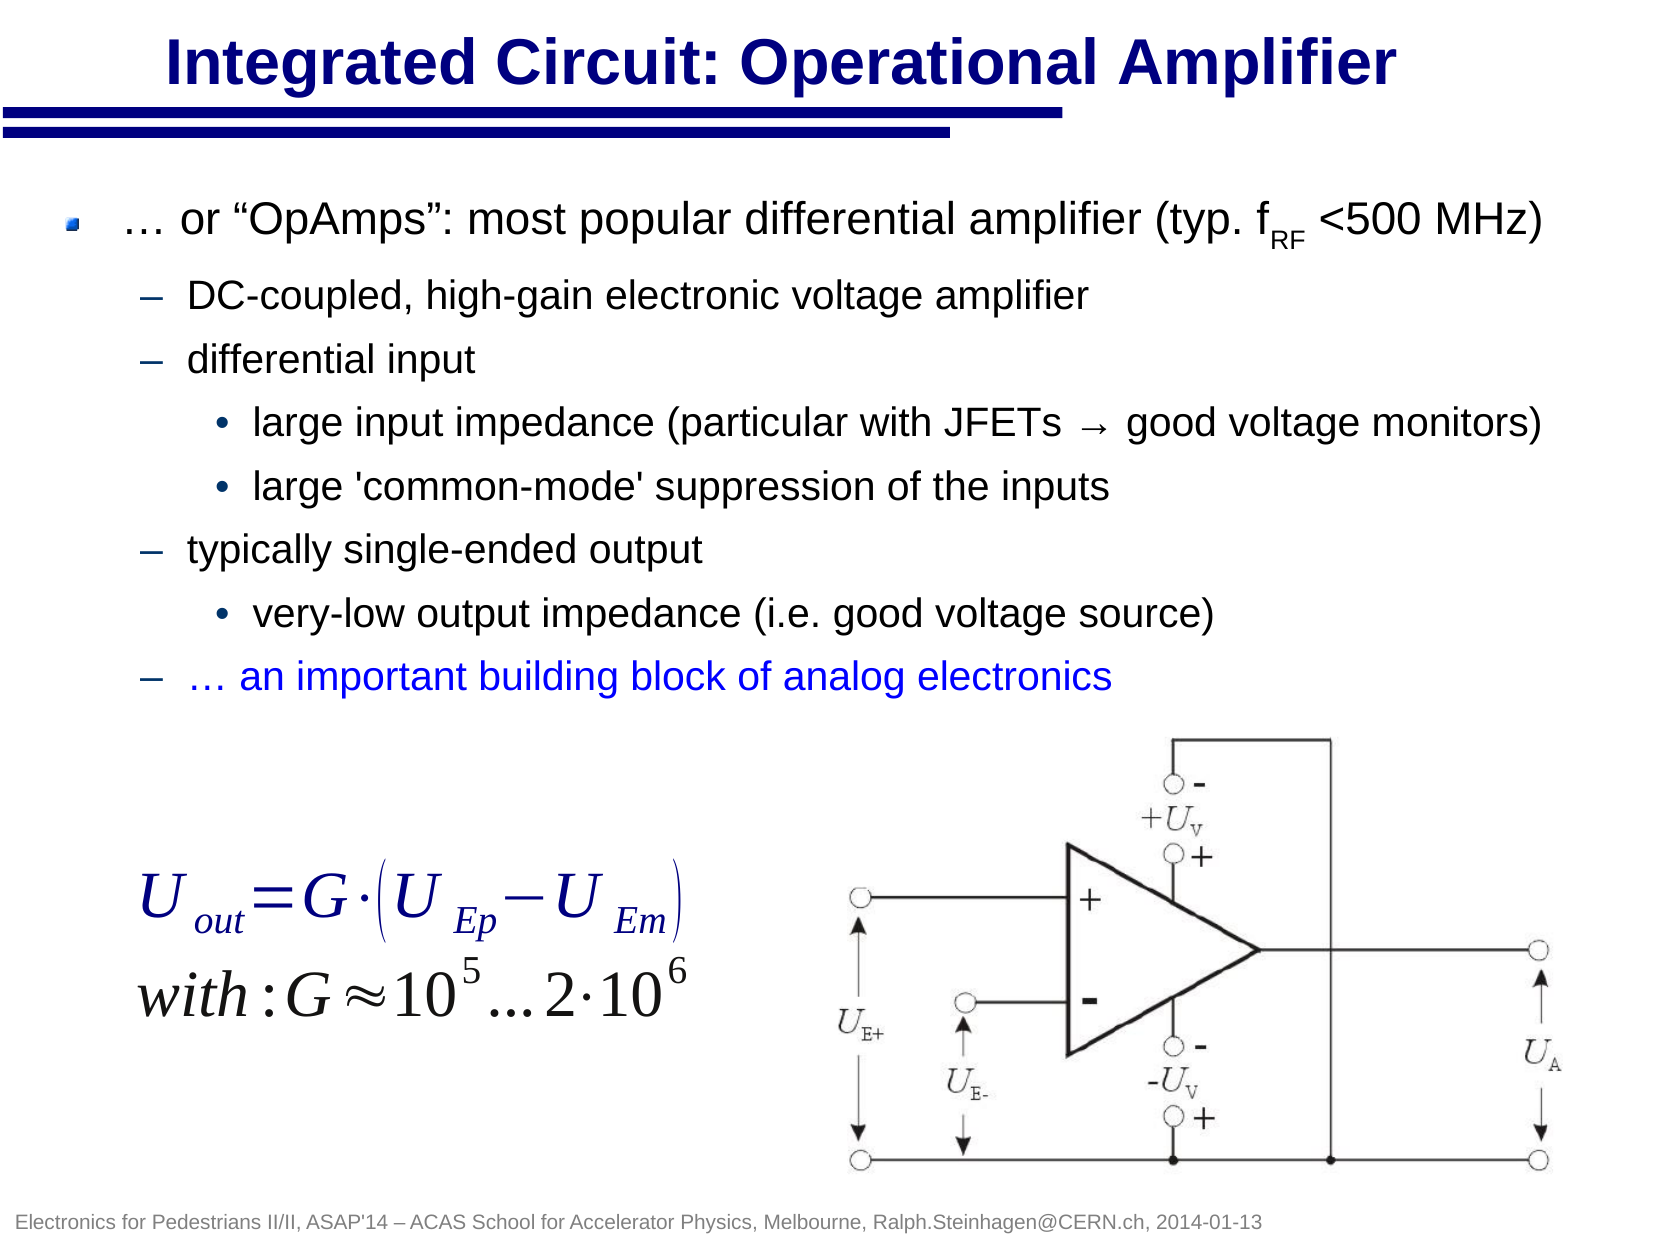

# Integrated Circuit: Operational Amplifier
… or “OpAmps”: most popular differential amplifier (typ. fRF <500 MHz)
DC-coupled, high-gain electronic voltage amplifier
differential input
large input impedance (particular with JFETs → good voltage monitors)
large 'common-mode' suppression of the inputs
typically single-ended output
very-low output impedance (i.e. good voltage source)
… an important building block of analog electronics